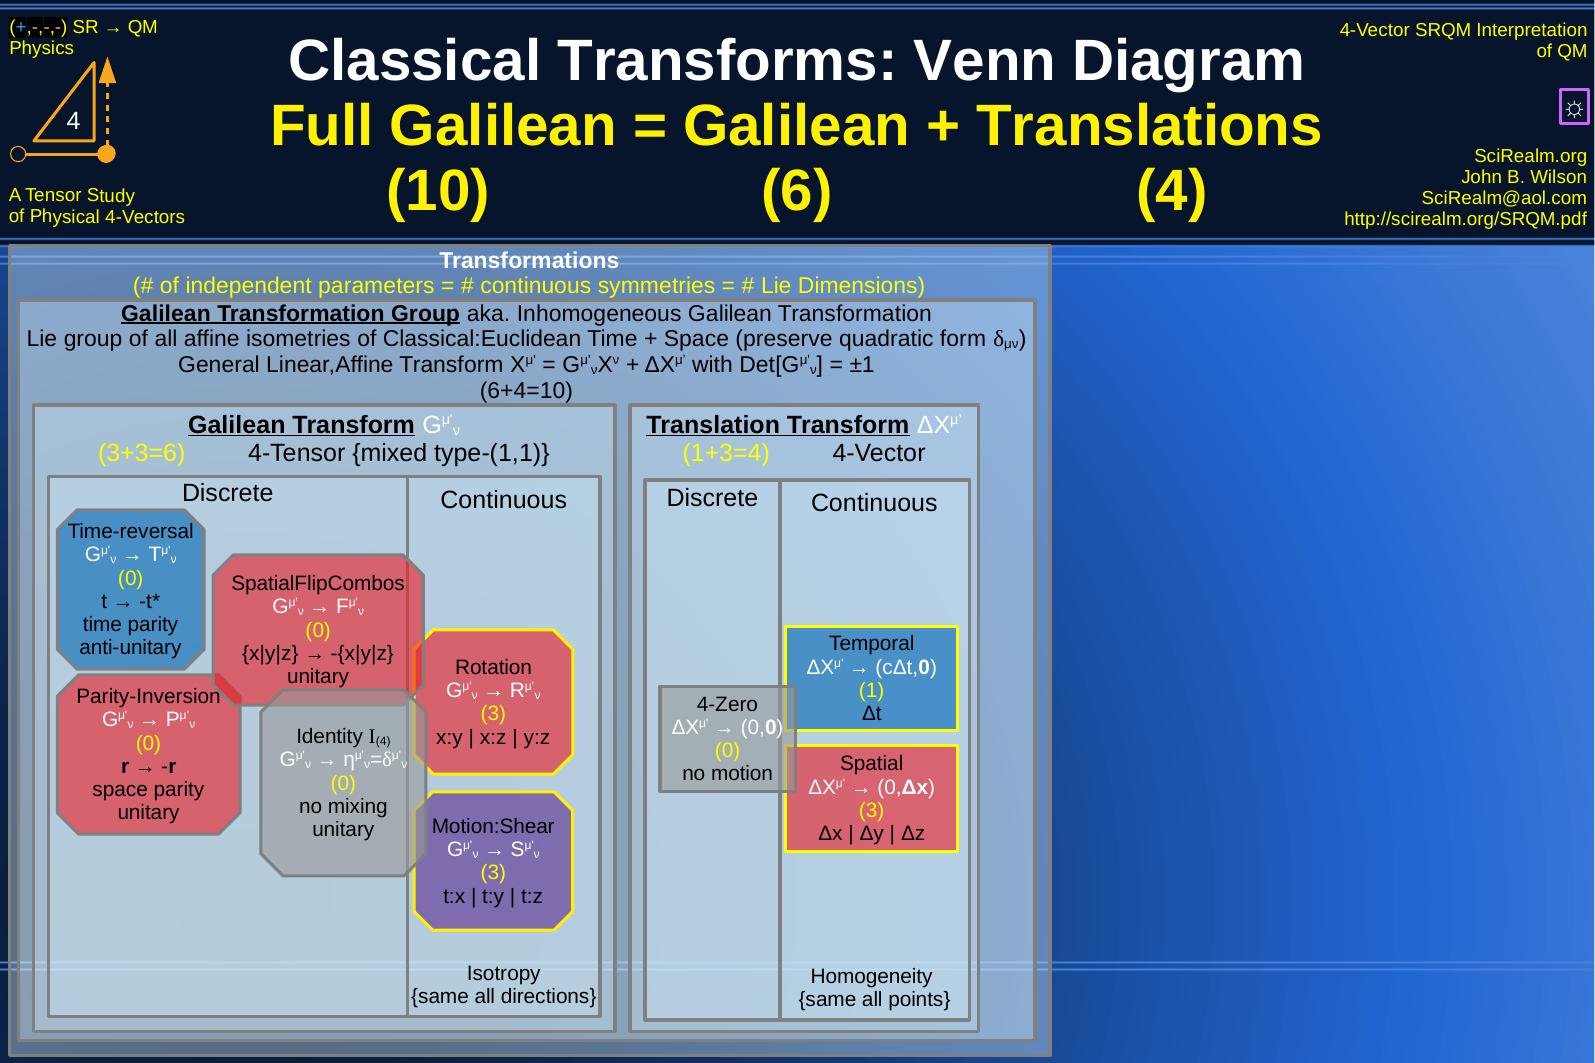

# Classical Transforms: Venn Diagram Full Galilean = Galilean + Translations (10)				(6)					(4)
(+,-,-,-) SR → QM
Physics
A Tensor Study
of Physical 4-Vectors
4-Vector SRQM Interpretation
of QM
SciRealm.org
John B. Wilson
SciRealm@aol.com
http://scirealm.org/SRQM.pdf
4
☼
Transformations
(# of independent parameters = # continuous symmetries = # Lie Dimensions)
Galilean Transformation Group aka. Inhomogeneous Galilean Transformation
Lie group of all affine isometries of Classical:Euclidean Time + Space (preserve quadratic form δμν)
General Linear,Affine Transform Xμ' = Gμ'νXν + ΔXμ’ with Det[Gμ'ν] = ±1
(6+4=10)
Galilean Transform Gμ'ν
(3+3=6)	4-Tensor {mixed type-(1,1)}
Translation Transform ΔXμ’
(1+3=4)	4-Vector
Discrete
Continuous
Isotropy
{same all directions}
Discrete
Continuous
Homogeneity
{same all points}
Time-reversal
Gμ'ν → Tμ'ν
(0)
t → -t*
time parity
anti-unitary
SpatialFlipCombos
Gμ'ν → Fμ'ν
(0)
{x|y|z} → -{x|y|z}
unitary
Temporal
ΔXμ' → (cΔt,0)
(1)
Δt
Rotation
Gμ'ν → Rμ’ν
(3)
x:y | x:z | y:z
Parity-Inversion
Gμ'ν → Pμ’ν
(0)
r → -r
space parity
unitary
4-Zero
ΔXμ' → (0,0)
(0)
no motion
Identity I(4)
Gμ'ν → ημ'ν=δμ'ν
(0)
no mixing
unitary
Spatial
ΔXμ' → (0,Δx)
(3)
Δx | Δy | Δz
Motion:Shear
Gμ'ν → Sμ'ν
(3)
t:x | t:y | t:z